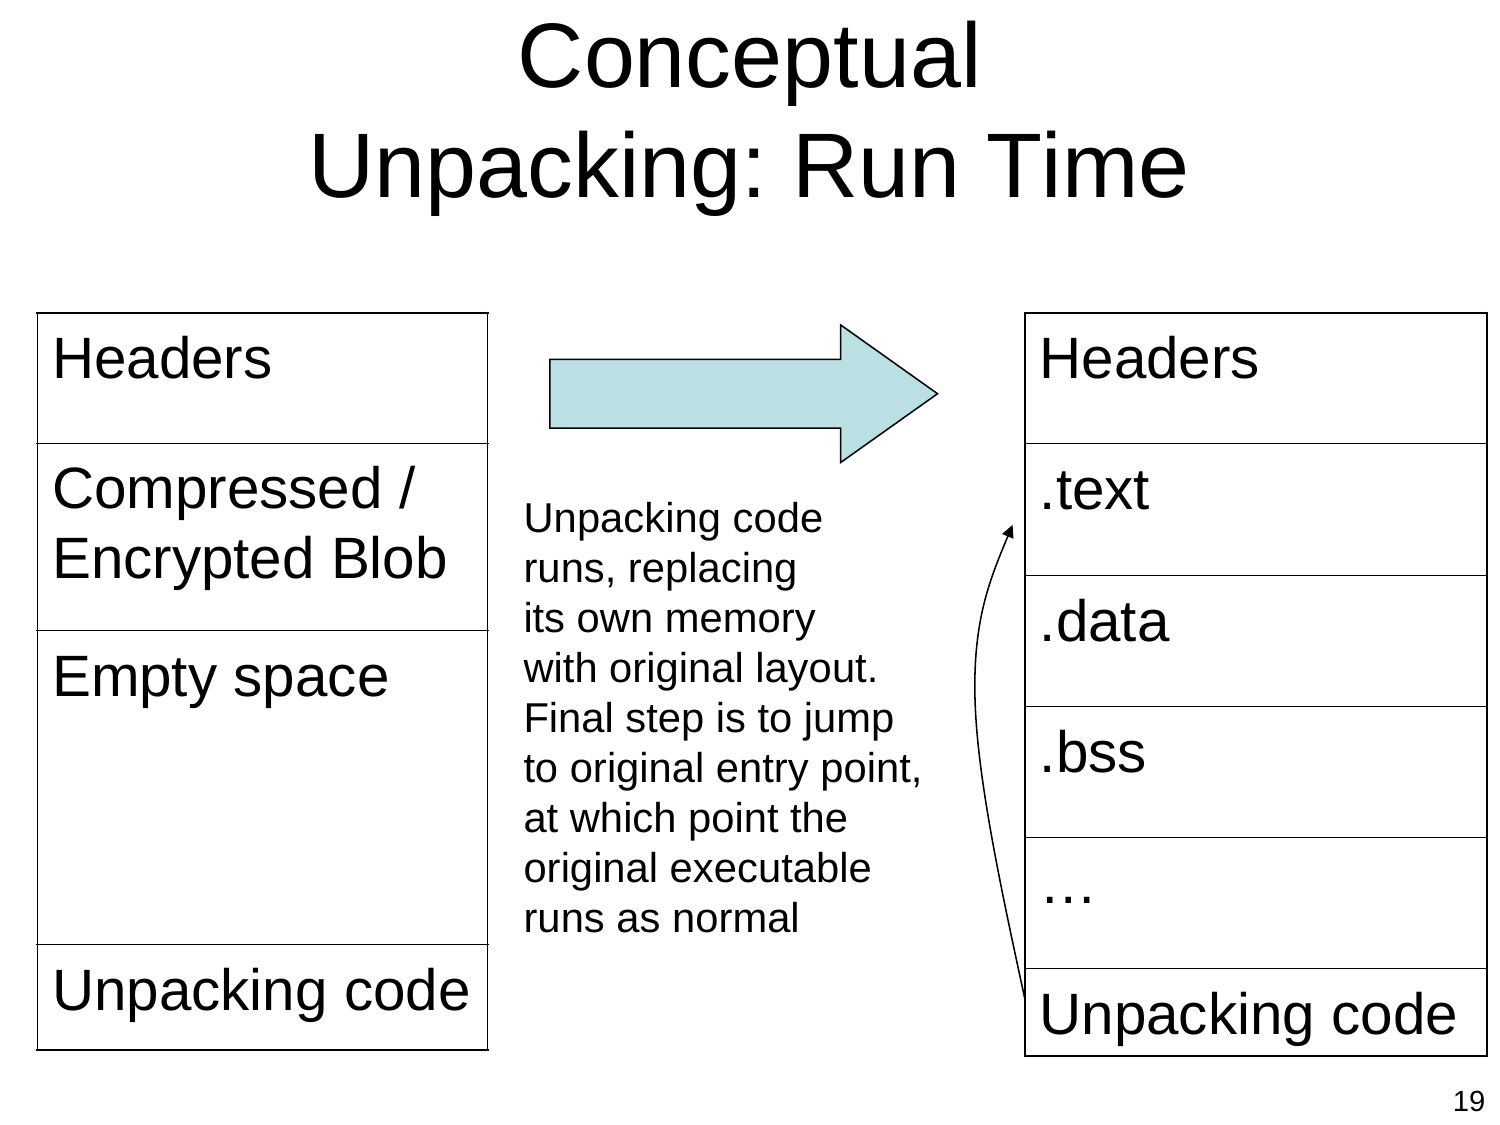

# Conceptual Unpacking: Run Time
| Headers |
| --- |
| Compressed / Encrypted Blob |
| Empty space |
| Unpacking code |
| Headers |
| --- |
| .text |
| .data |
| .bss |
| … |
| Unpacking code |
Unpacking code
runs, replacing
its own memory
with original layout.
Final step is to jump
to original entry point,
at which point the
original executable
runs as normal